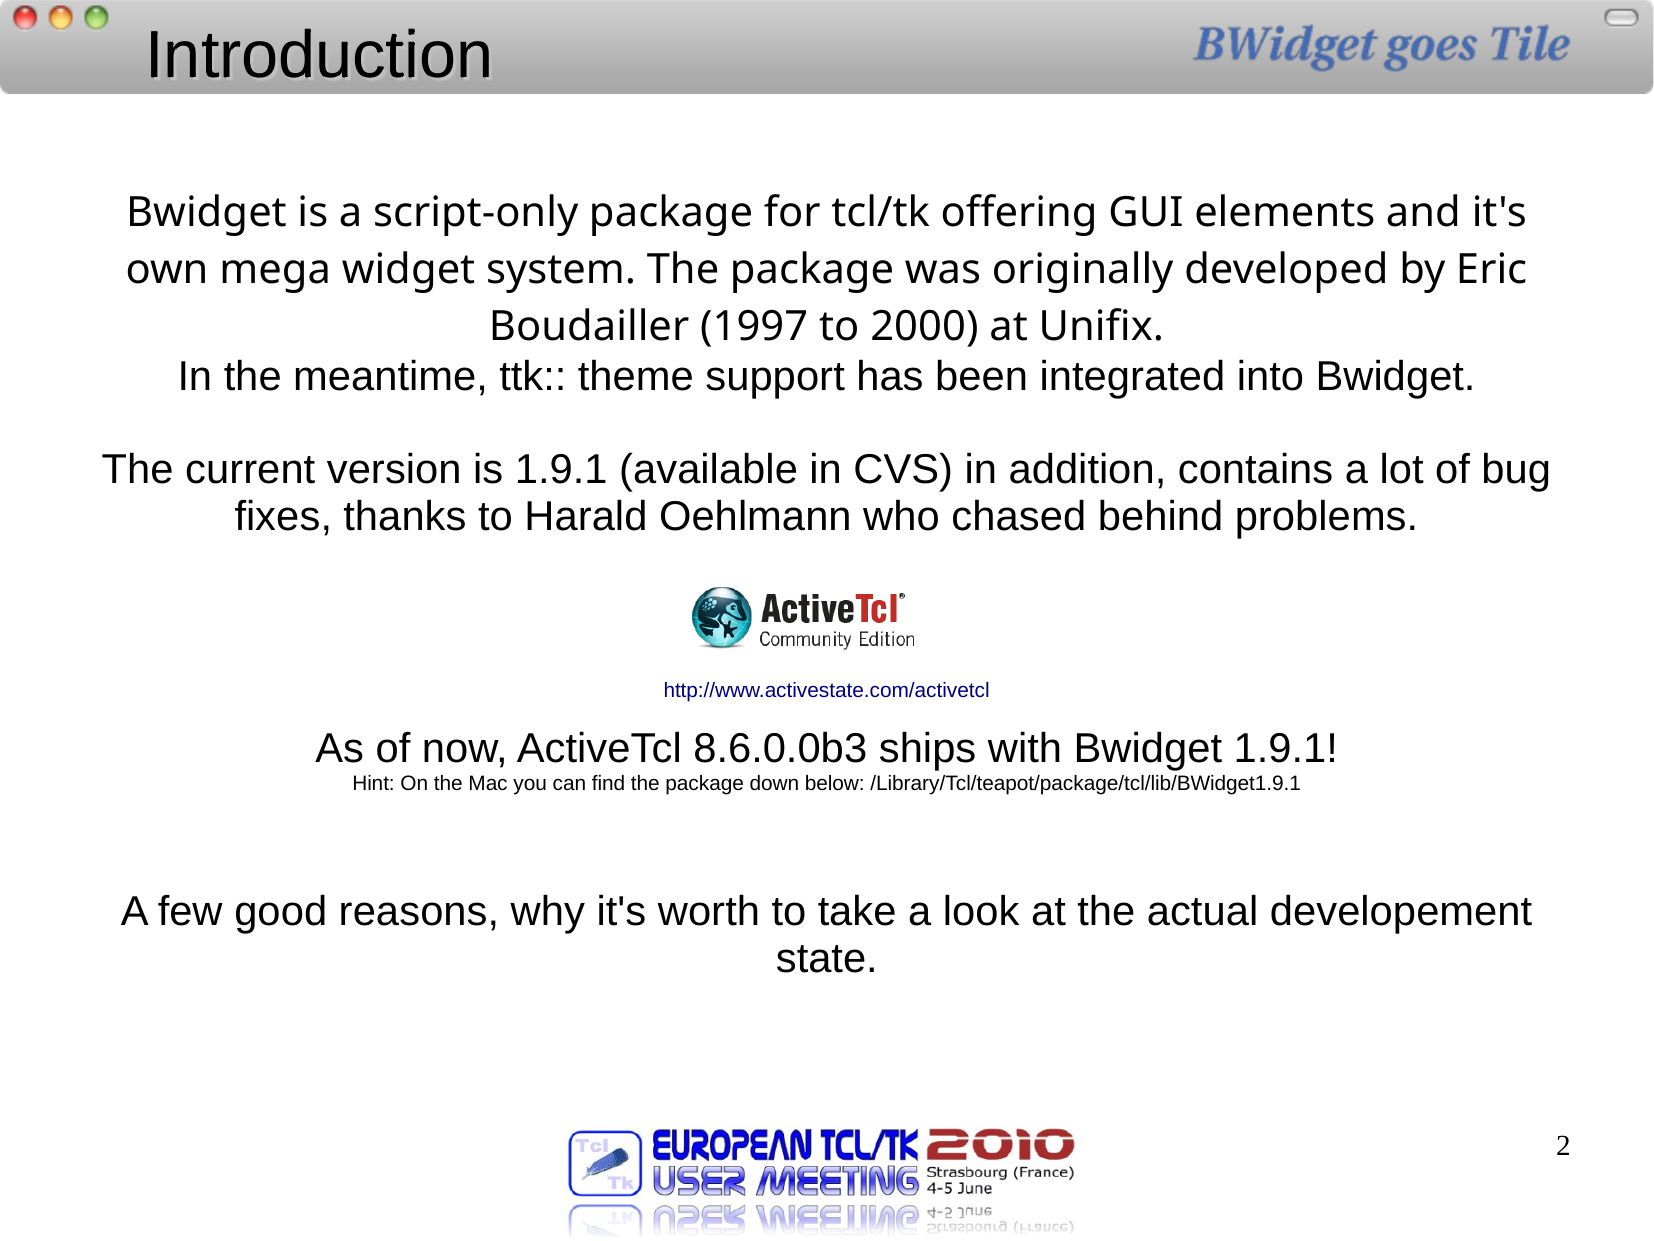

Introduction
# Bwidget is a script-only package for tcl/tk offering GUI elements and it's own mega widget system. The package was originally developed by Eric Boudailler (1997 to 2000) at Unifix.
In the meantime, ttk:: theme support has been integrated into Bwidget.
The current version is 1.9.1 (available in CVS) in addition, contains a lot of bug fixes, thanks to Harald Oehlmann who chased behind problems.
http://www.activestate.com/activetcl
As of now, ActiveTcl 8.6.0.0b3 ships with Bwidget 1.9.1!
Hint: On the Mac you can find the package down below: /Library/Tcl/teapot/package/tcl/lib/BWidget1.9.1
A few good reasons, why it's worth to take a look at the actual developement state.
Page:
2